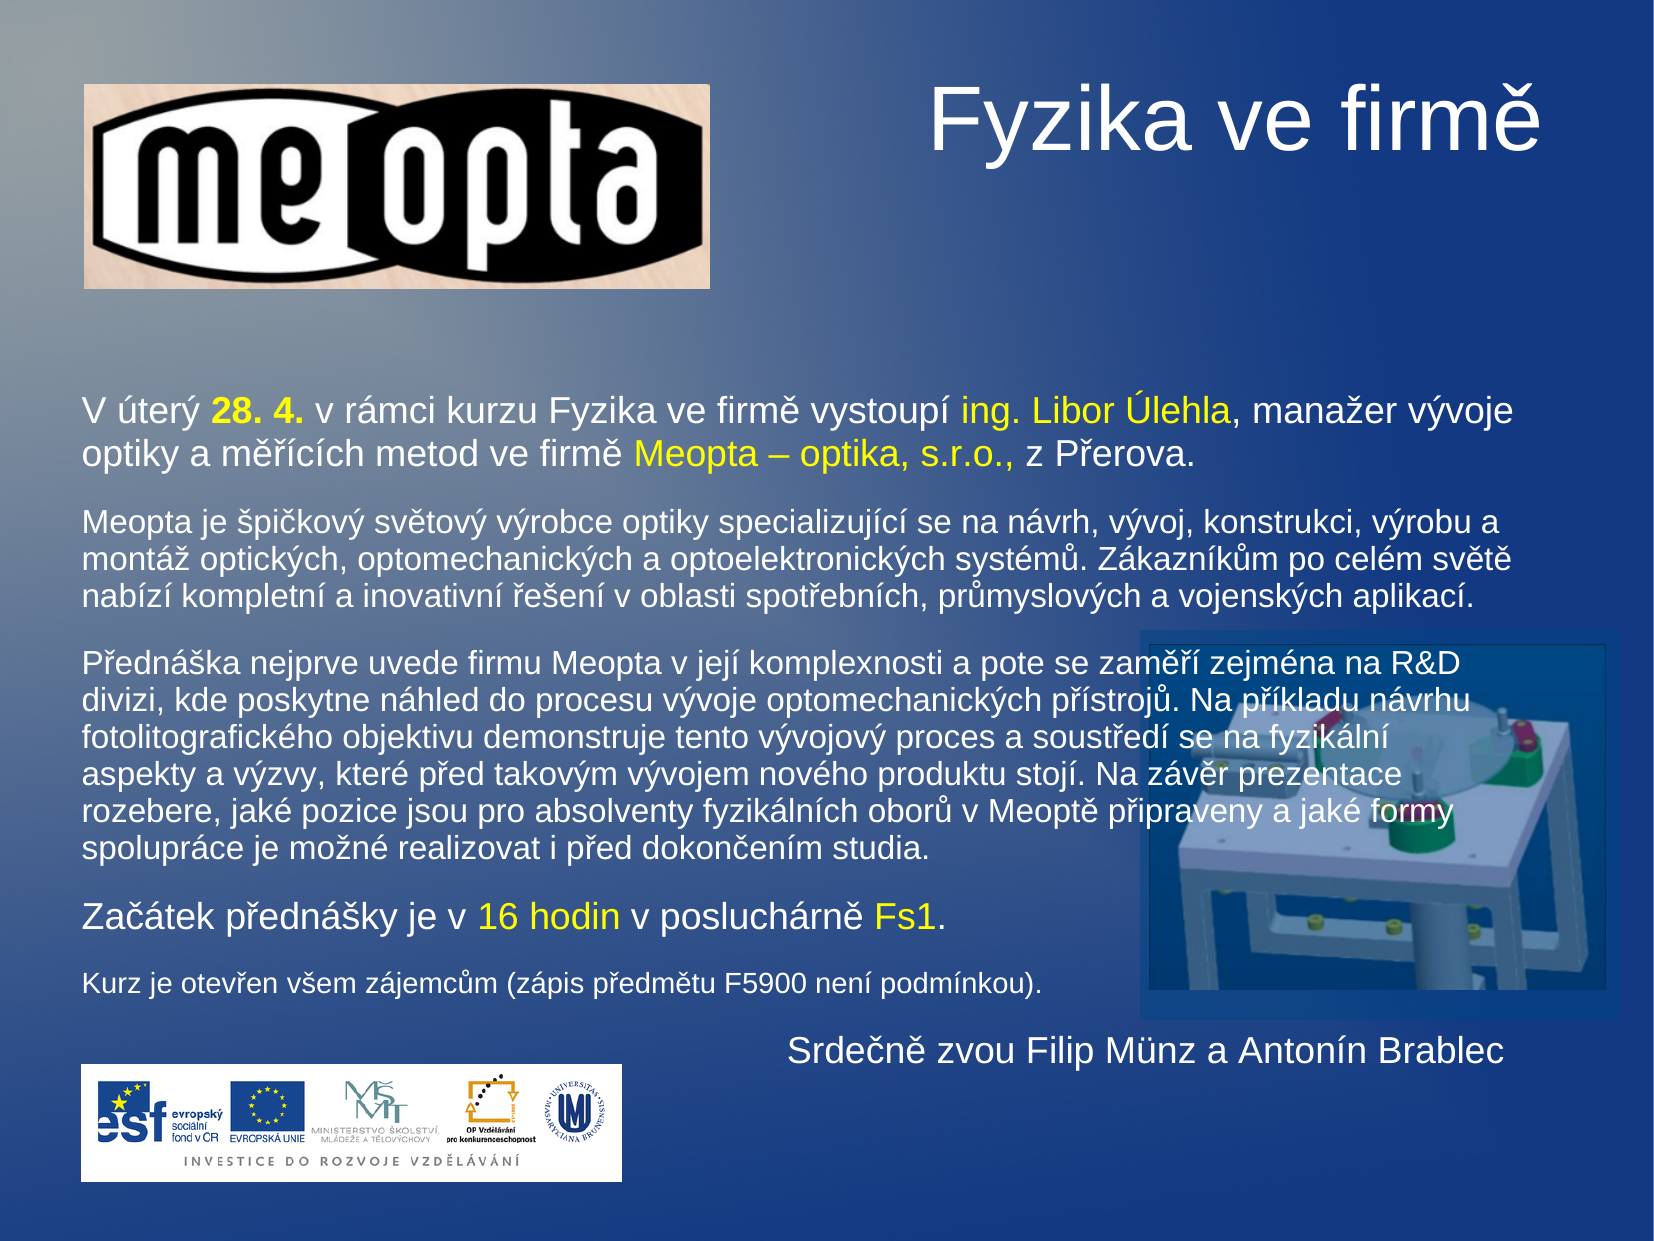

# Fyzika ve firmě
V úterý 28. 4. v rámci kurzu Fyzika ve firmě vystoupí ing. Libor Úlehla, manažer vývoje optiky a měřících metod ve firmě Meopta – optika, s.r.o., z Přerova.
Meopta je špičkový světový výrobce optiky specializující se na návrh, vývoj, konstrukci, výrobu a montáž optických, optomechanických a optoelektronických systémů. Zákazníkům po celém světě nabízí kompletní a inovativní řešení v oblasti spotřebních, průmyslových a vojenských aplikací.
Přednáška nejprve uvede firmu Meopta v její komplexnosti a pote se zaměří zejména na R&D divizi, kde poskytne náhled do procesu vývoje optomechanických přístrojů. Na příkladu návrhu fotolitografického objektivu demonstruje tento vývojový proces a soustředí se na fyzikální aspekty a výzvy, které před takovým vývojem nového produktu stojí. Na závěr prezentace rozebere, jaké pozice jsou pro absolventy fyzikálních oborů v Meoptě připraveny a jaké formy spolupráce je možné realizovat i před dokončením studia.
Začátek přednášky je v 16 hodin v posluchárně Fs1.
Kurz je otevřen všem zájemcům (zápis předmětu F5900 není podmínkou).
Srdečně zvou Filip Münz a Antonín Brablec